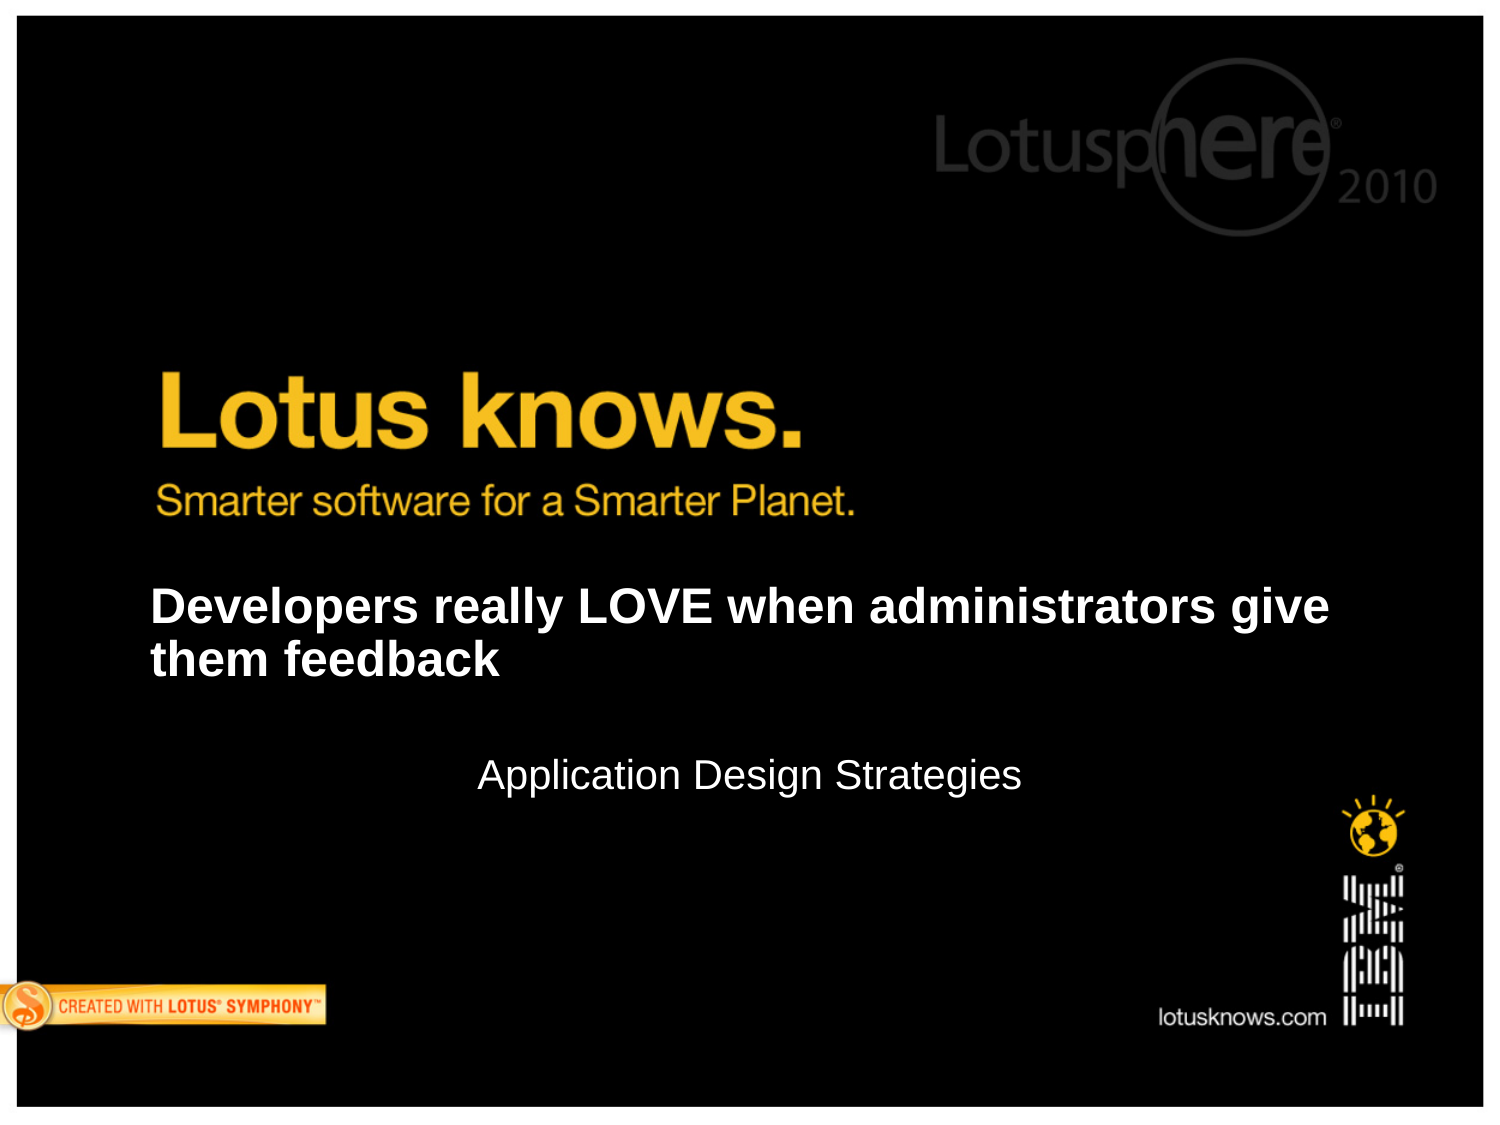

# Developers really LOVE when administrators give them feedback
Application Design Strategies